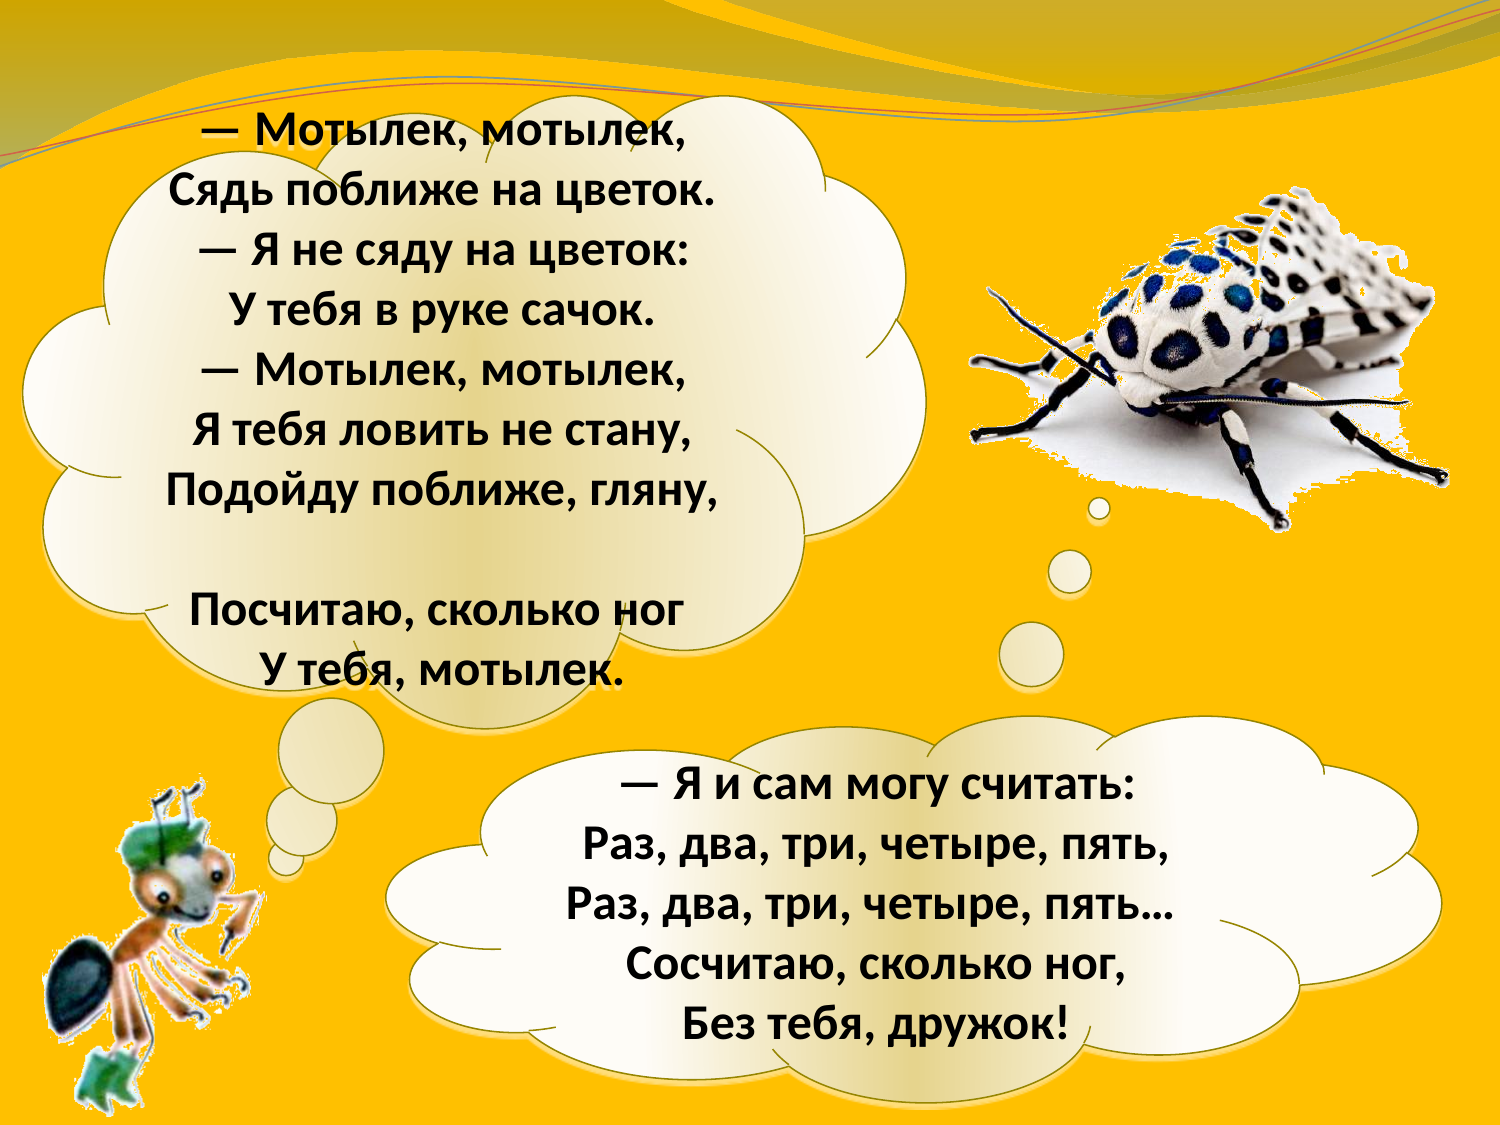

— Мотылек, мотылек,
Сядь поближе на цветок.
— Я не сяду на цветок:
У тебя в руке сачок.
— Мотылек, мотылек,
Я тебя ловить не стану,
Подойду поближе, гляну,
Посчитаю, сколько ног
У тебя, мотылек.
— Я и сам могу считать:
Раз, два, три, четыре, пять,
Раз, два, три, четыре, пять…
Сосчитаю, сколько ног,
Без тебя, дружок!